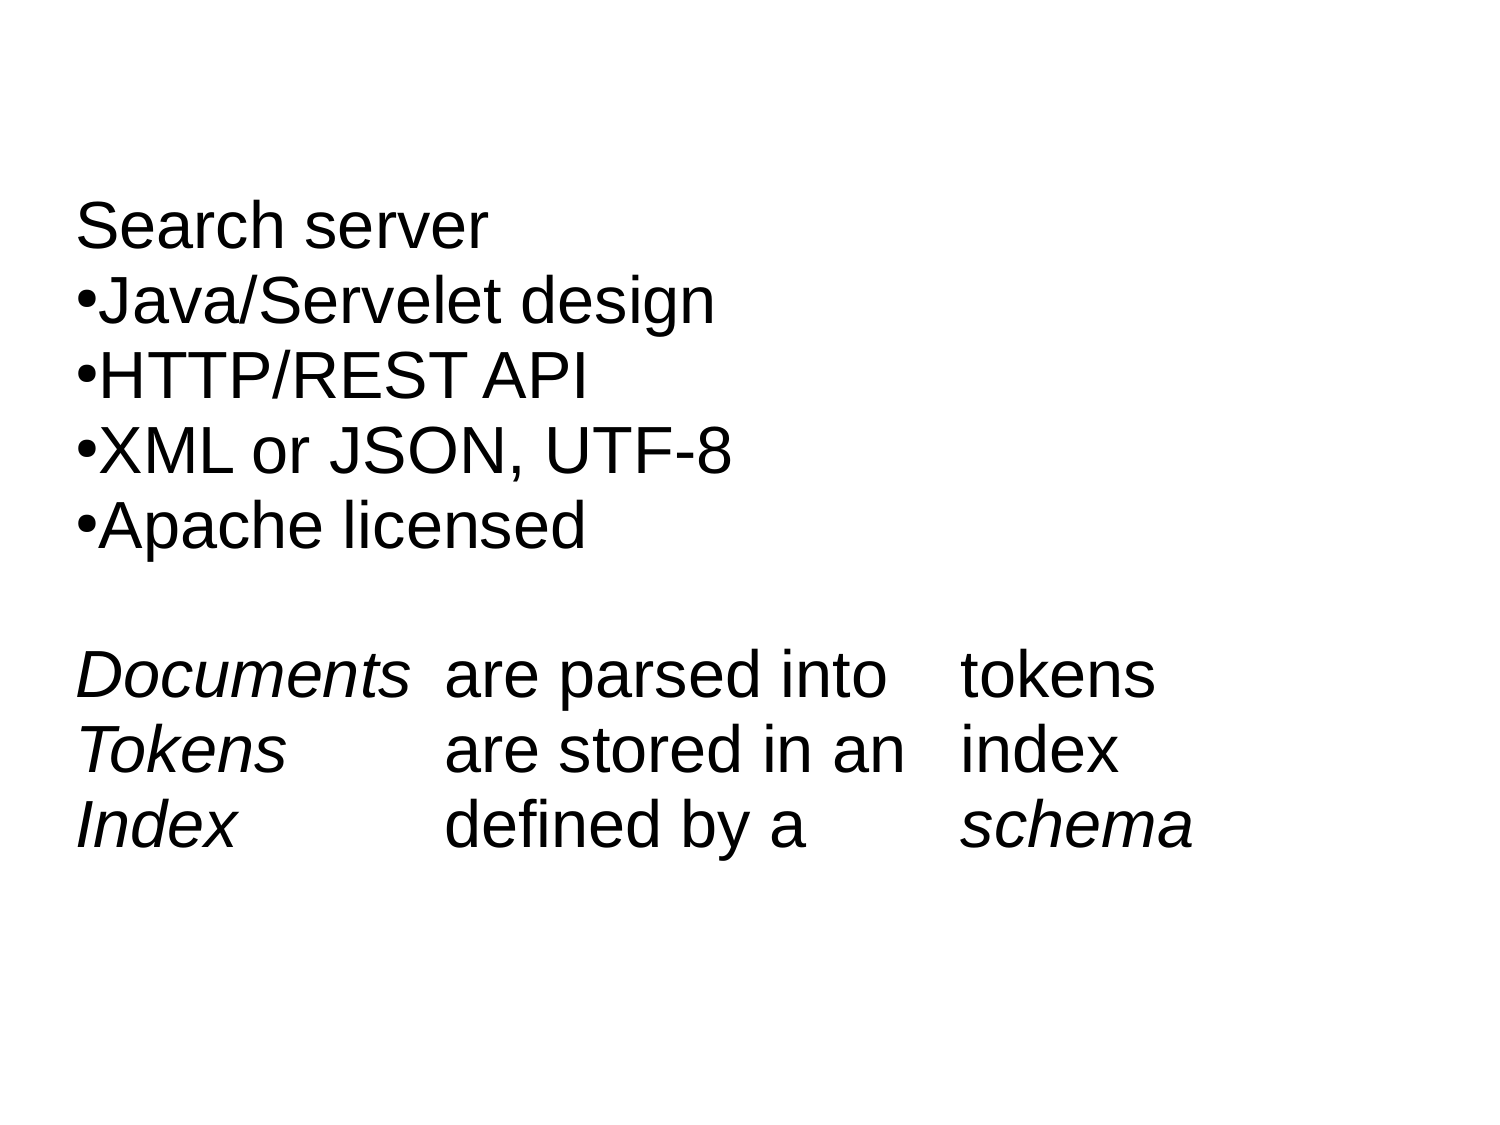

# Search server
Java/Servelet design
HTTP/REST API
XML or JSON, UTF-8
Apache licensed
Documents 	are parsed into 	tokens
Tokens 		are stored in an 	index
Index 			defined by a 		schema